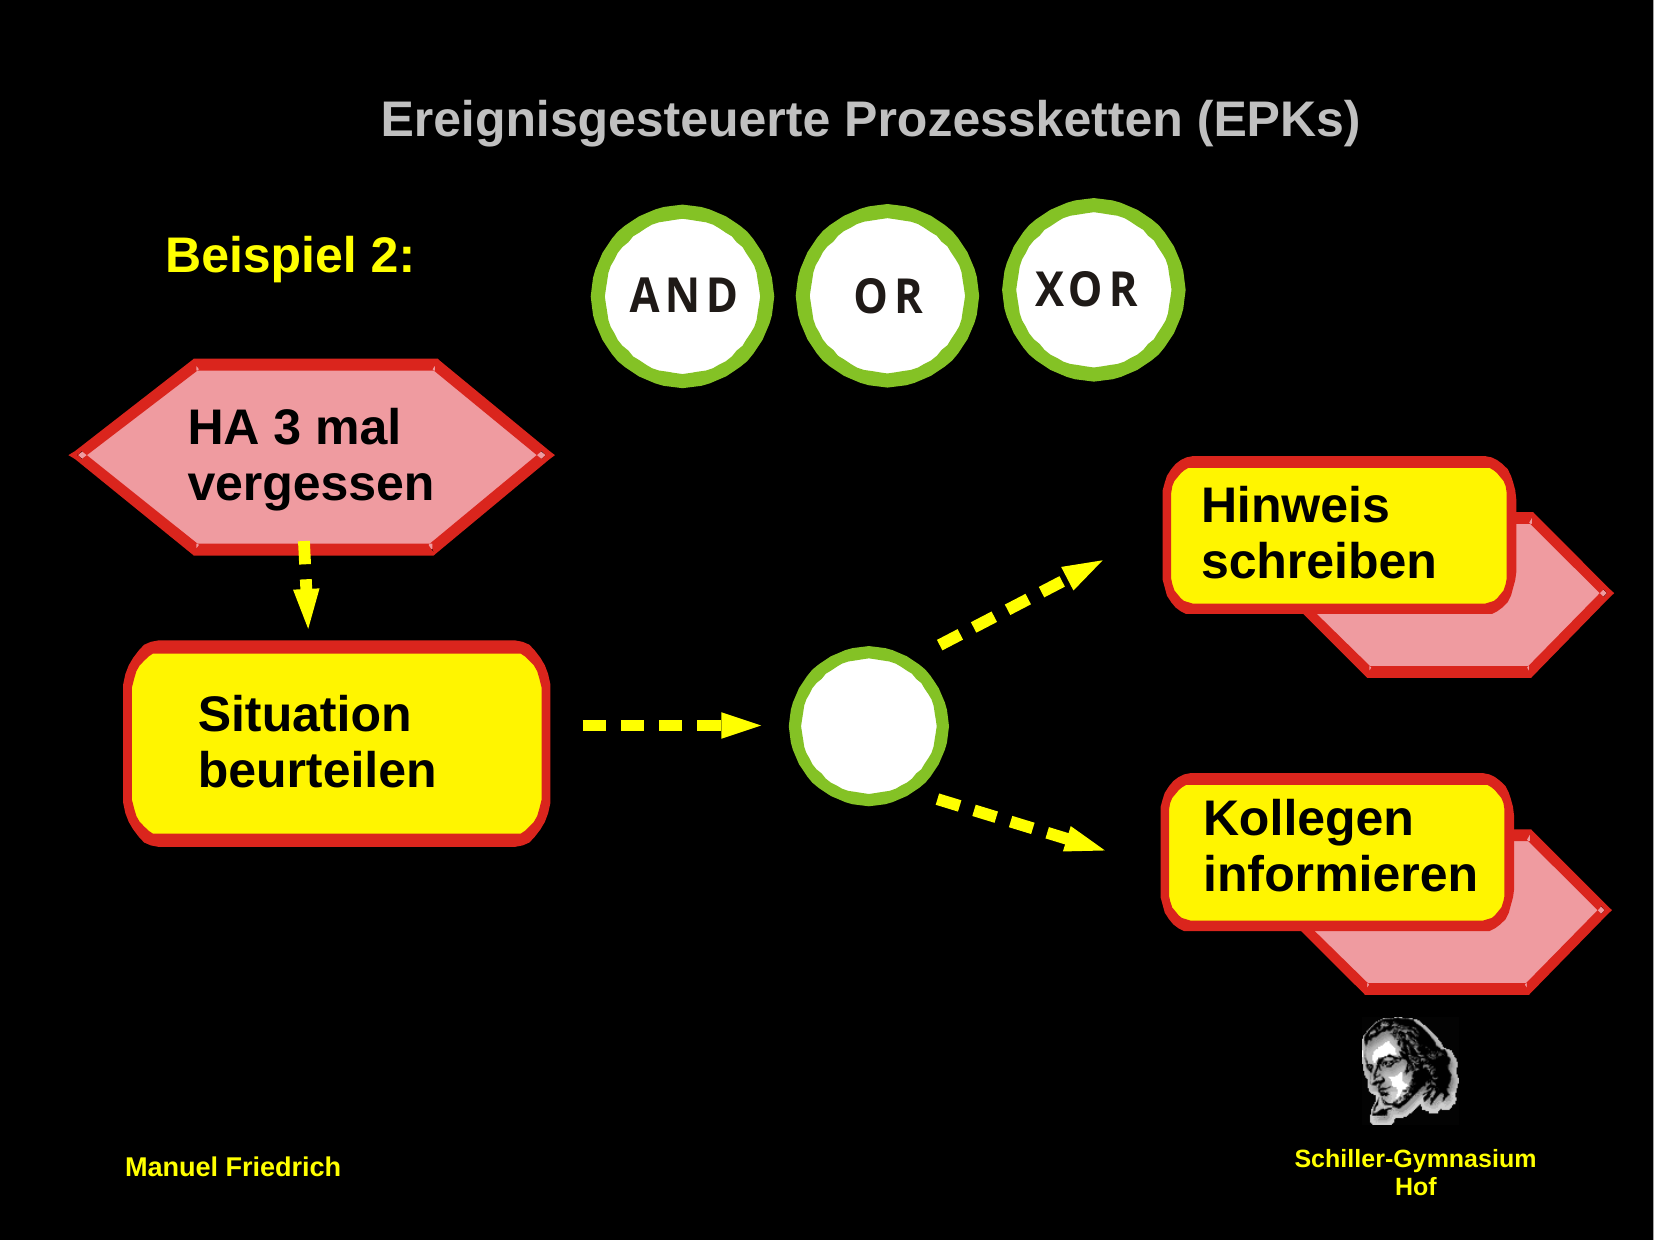

Ereignisgesteuerte Prozessketten (EPKs)
Beispiel 2:
HA 3 mal
vergessen
Hinweis
schreiben
Situation
beurteilen
Kollegen
informieren
Schiller-Gymnasium
Hof
Manuel Friedrich